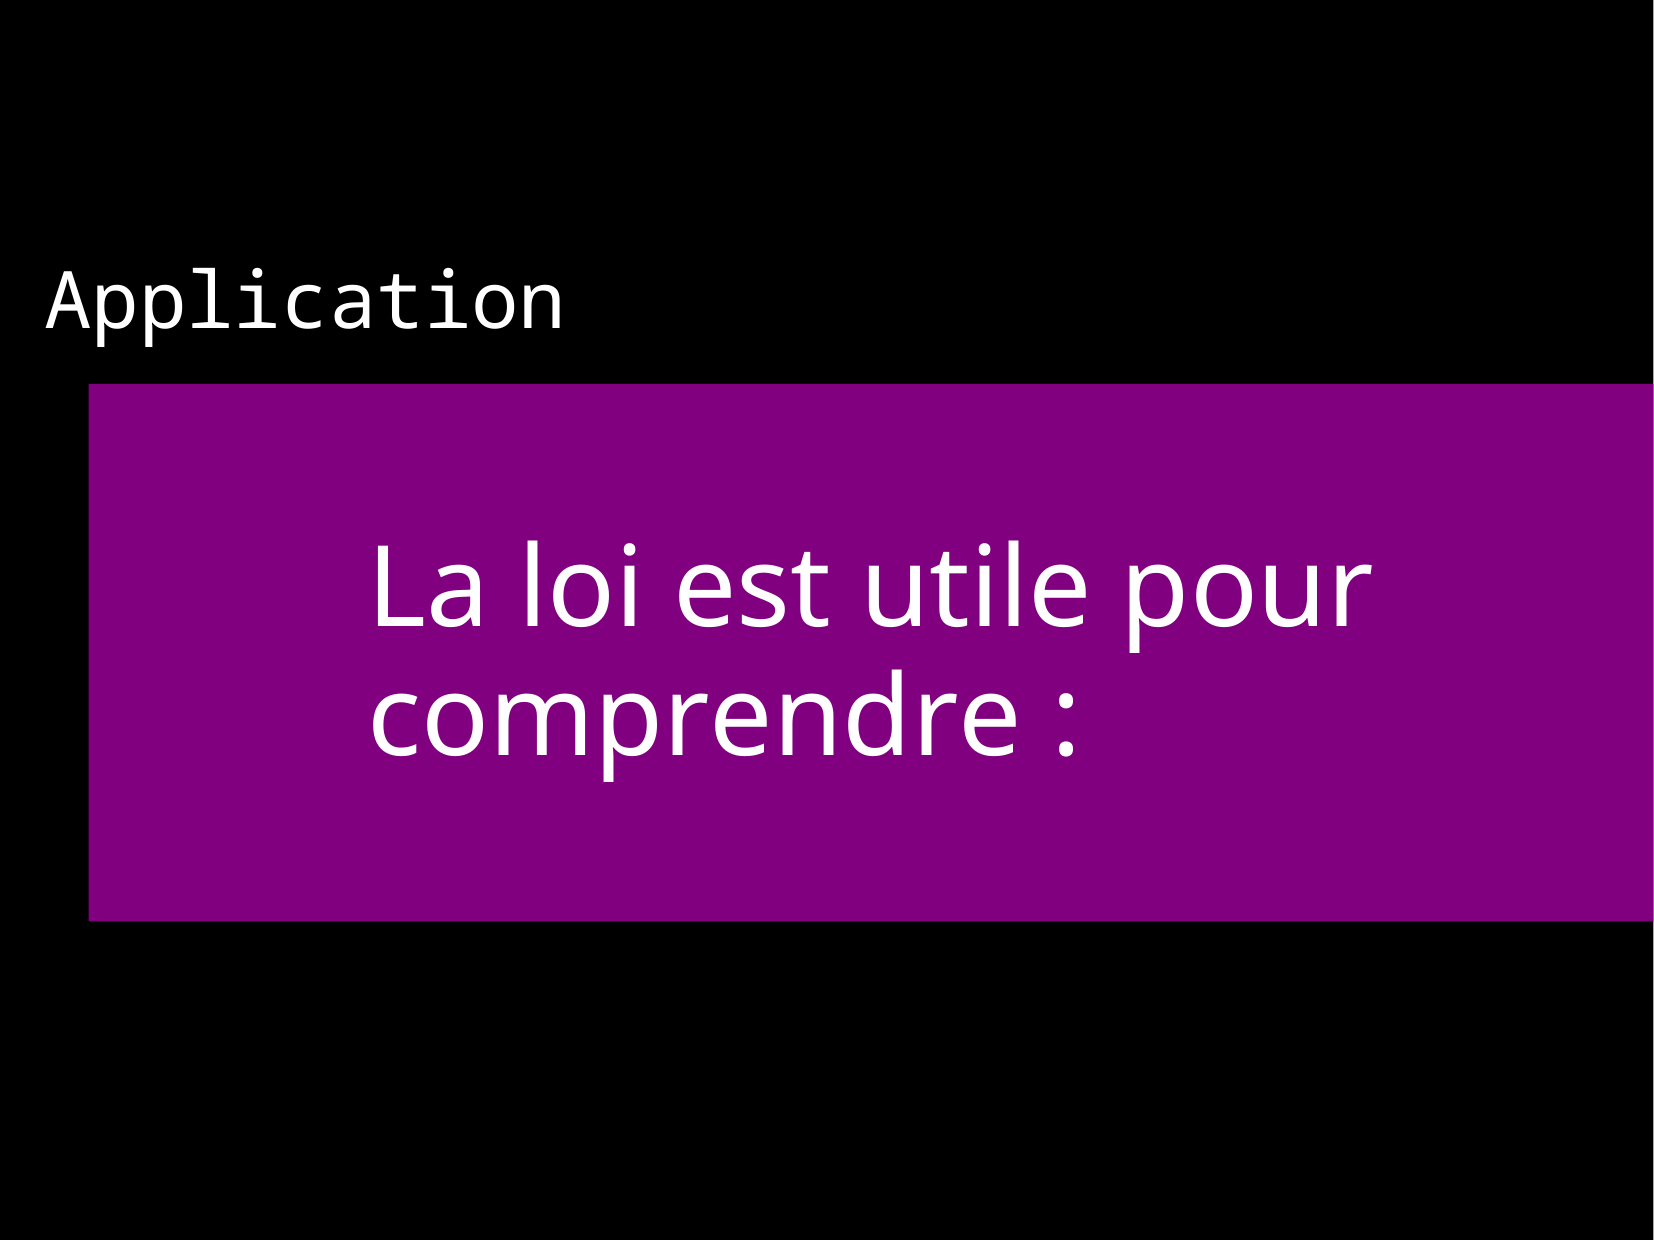

Application
La loi est utile pour comprendre :